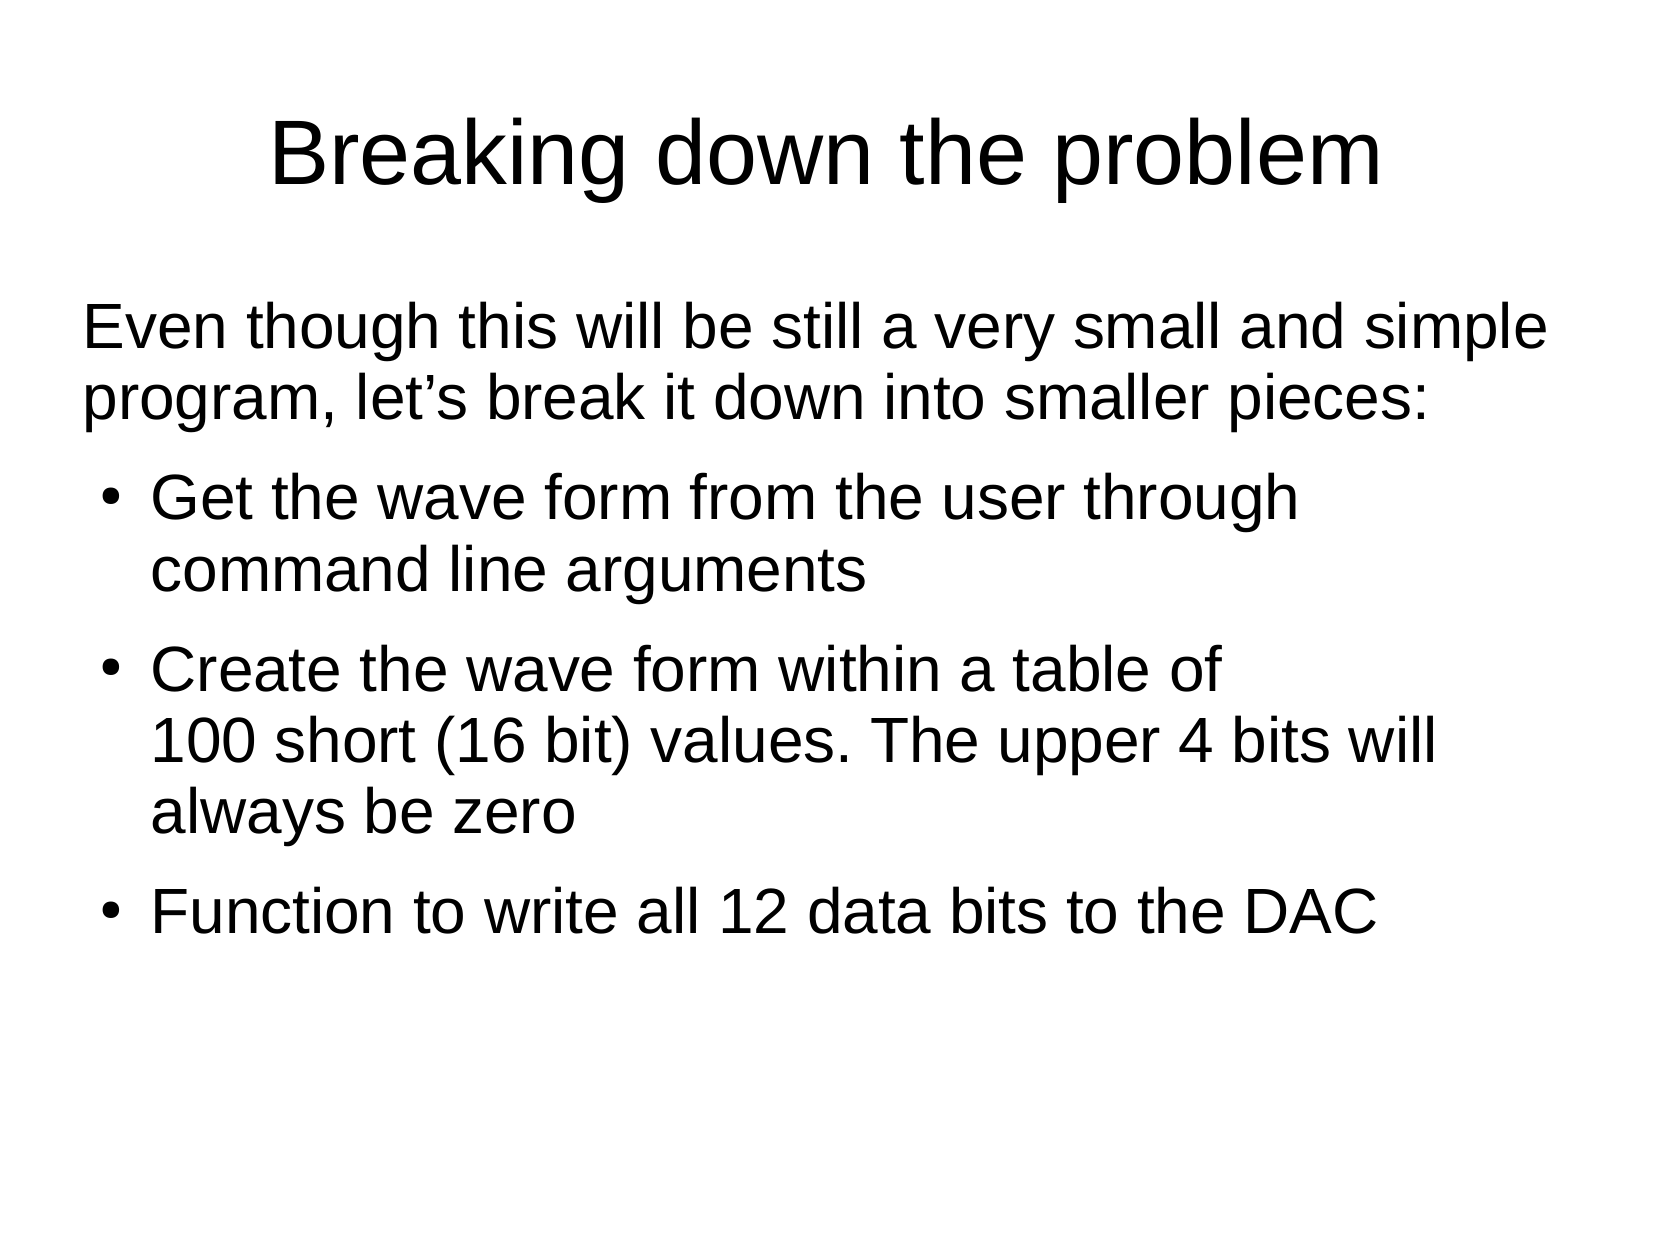

# Breaking down the problem
Even though this will be still a very small and simple program, let’s break it down into smaller pieces:
Get the wave form from the user through command line arguments
Create the wave form within a table of
100 short (16 bit) values. The upper 4 bits will always be zero
Function to write all 12 data bits to the DAC